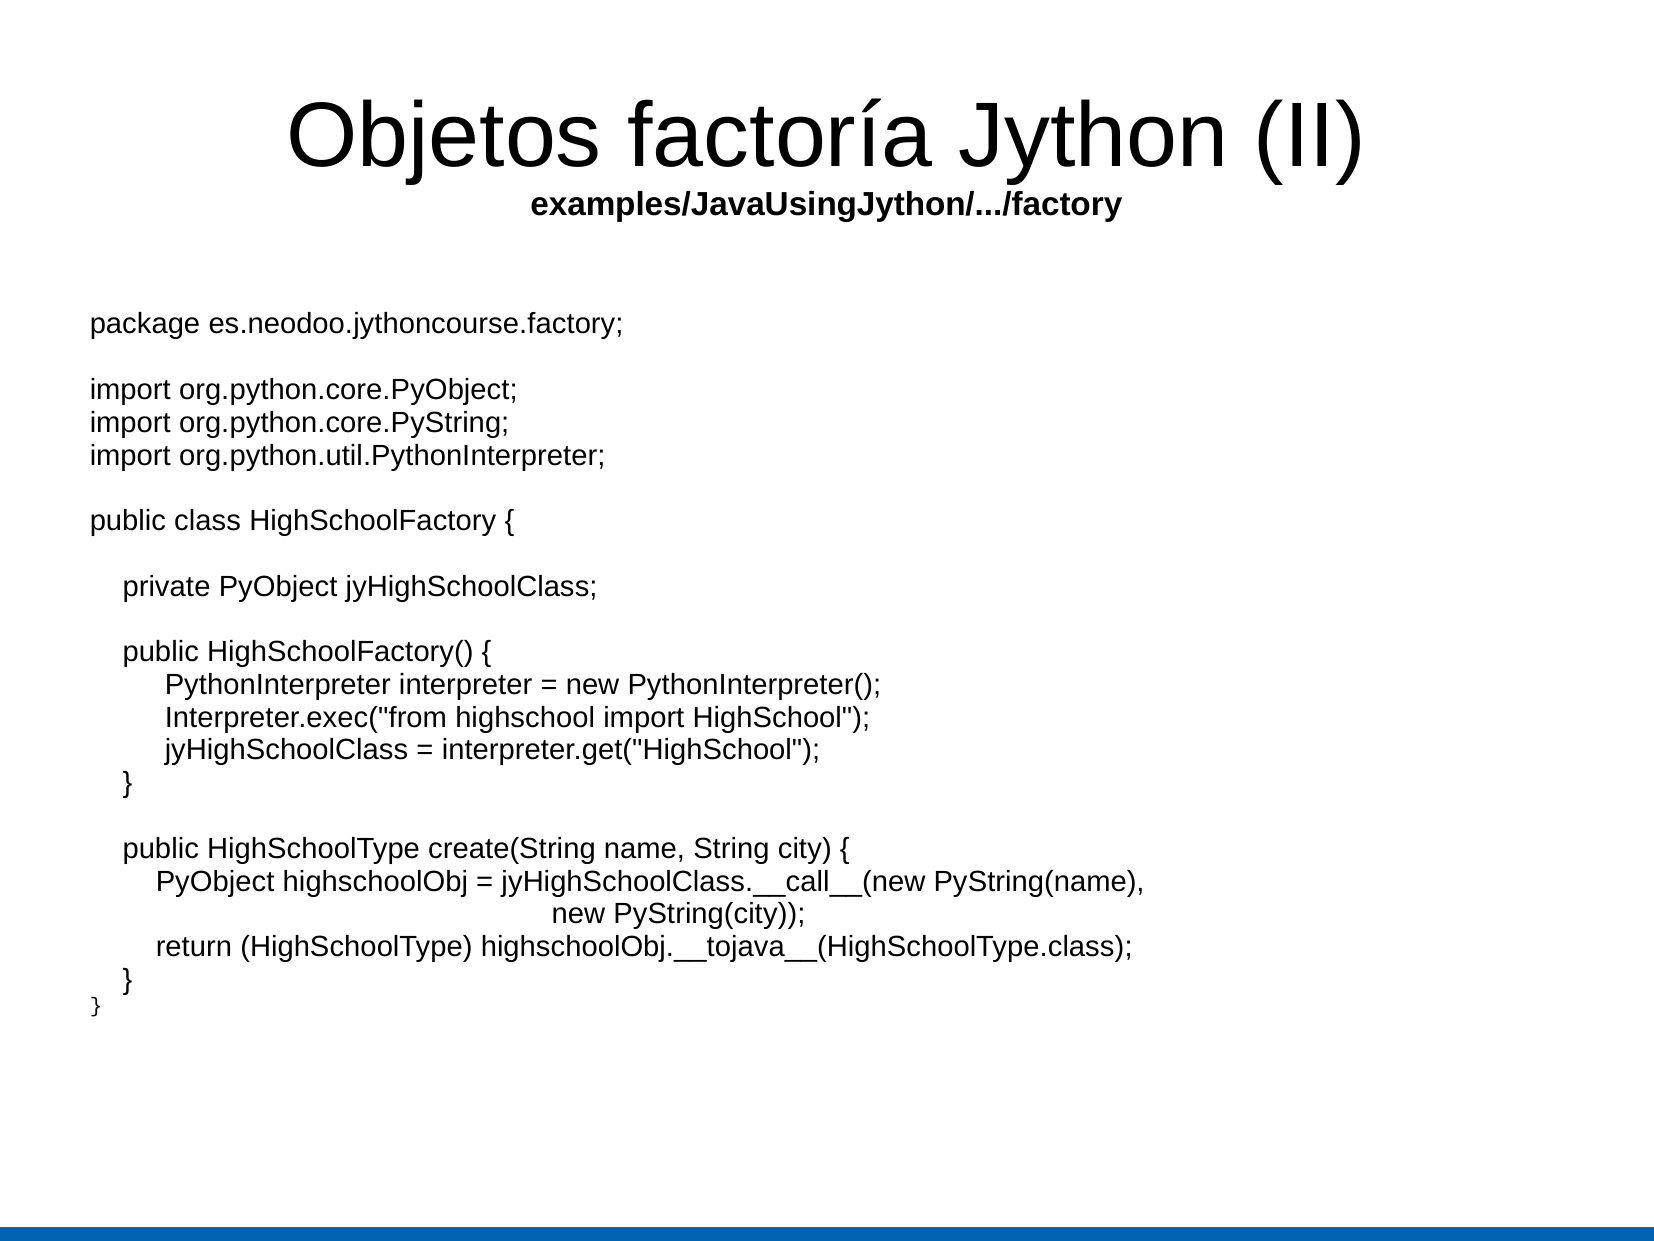

# Objetos factoría Jython (II) examples/JavaUsingJython/.../factory
package es.neodoo.jythoncourse.factory;
import org.python.core.PyObject;
import org.python.core.PyString;
import org.python.util.PythonInterpreter;
public class HighSchoolFactory {
 private PyObject jyHighSchoolClass;
 public HighSchoolFactory() {
 	PythonInterpreter interpreter = new PythonInterpreter();
 	Interpreter.exec("from highschool import HighSchool");
 	jyHighSchoolClass = interpreter.get("HighSchool");
 }
 public HighSchoolType create(String name, String city) {
 PyObject highschoolObj = jyHighSchoolClass.__call__(new PyString(name),
 new PyString(city));
 return (HighSchoolType) highschoolObj.__tojava__(HighSchoolType.class);
 }
}